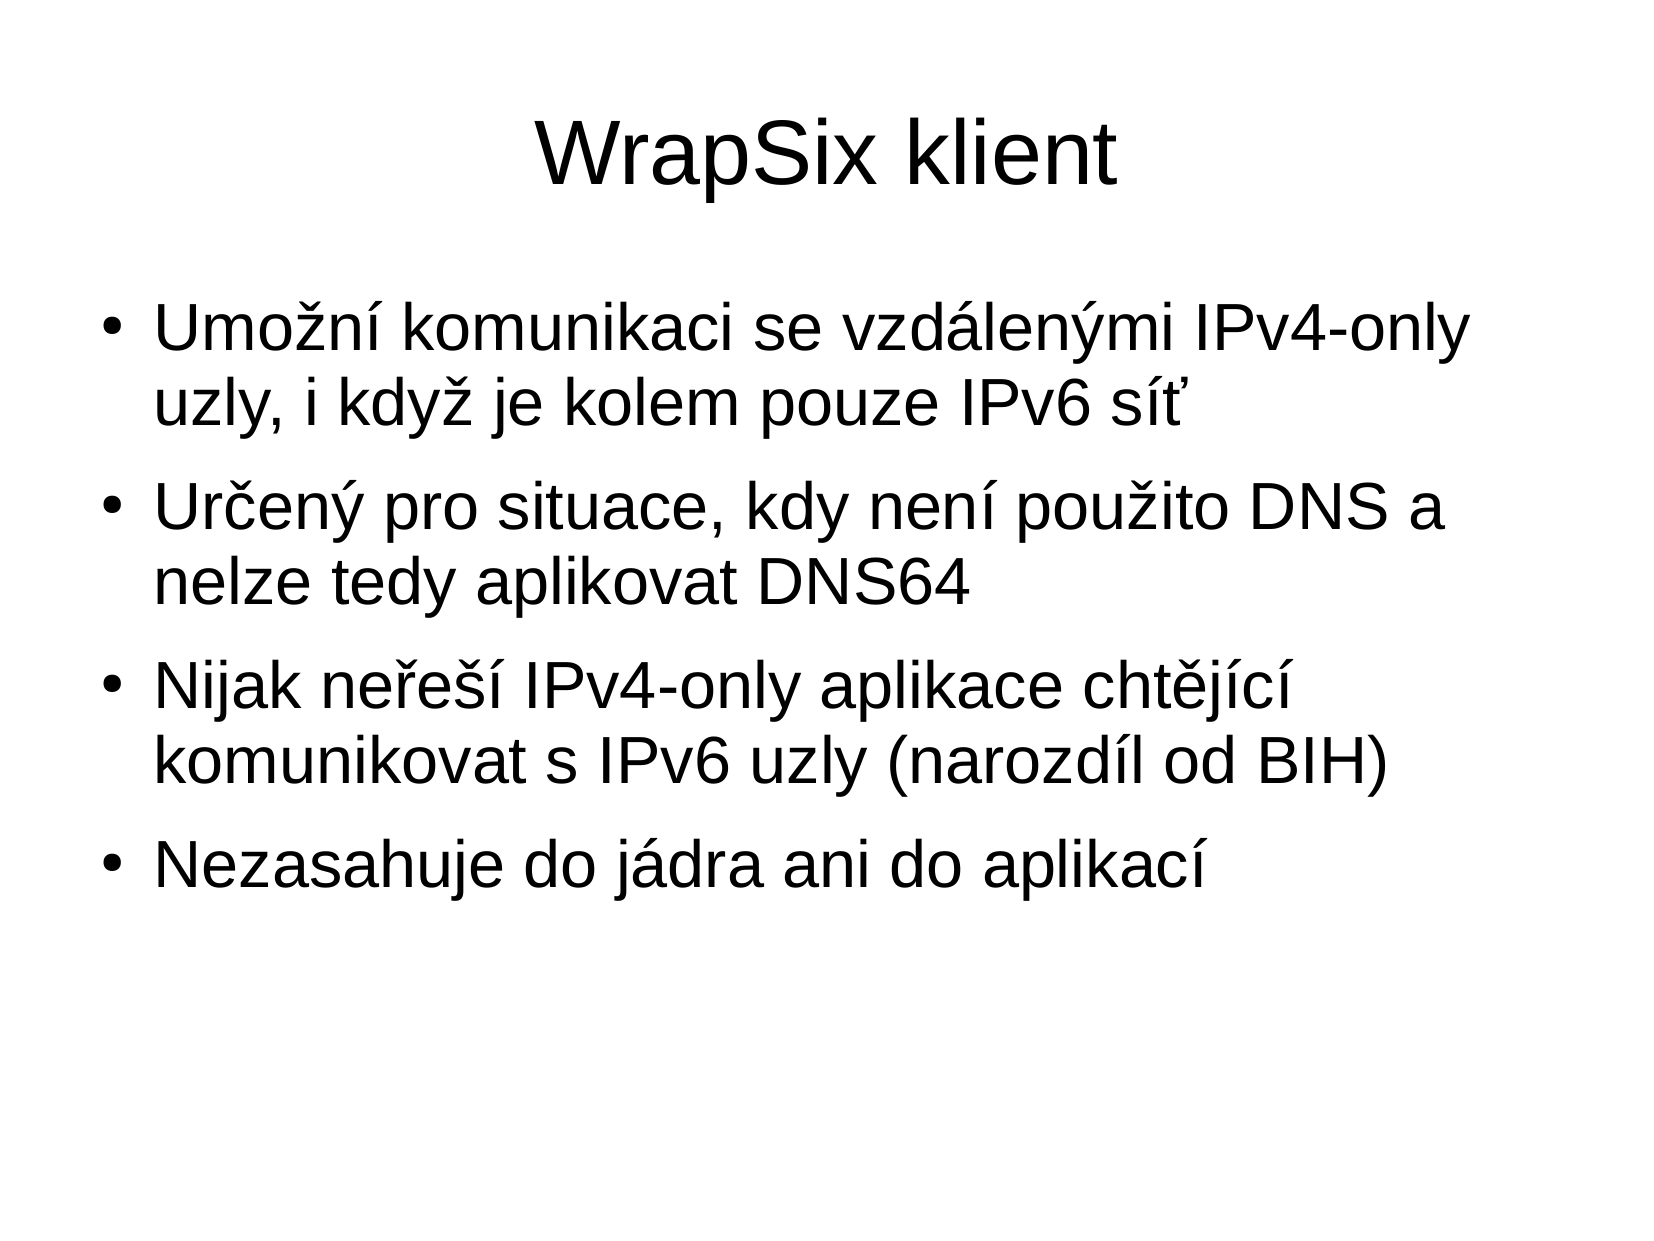

# WrapSix klient
Umožní komunikaci se vzdálenými IPv4-only uzly, i když je kolem pouze IPv6 síť
Určený pro situace, kdy není použito DNS a nelze tedy aplikovat DNS64
Nijak neřeší IPv4-only aplikace chtějící komunikovat s IPv6 uzly (narozdíl od BIH)
Nezasahuje do jádra ani do aplikací